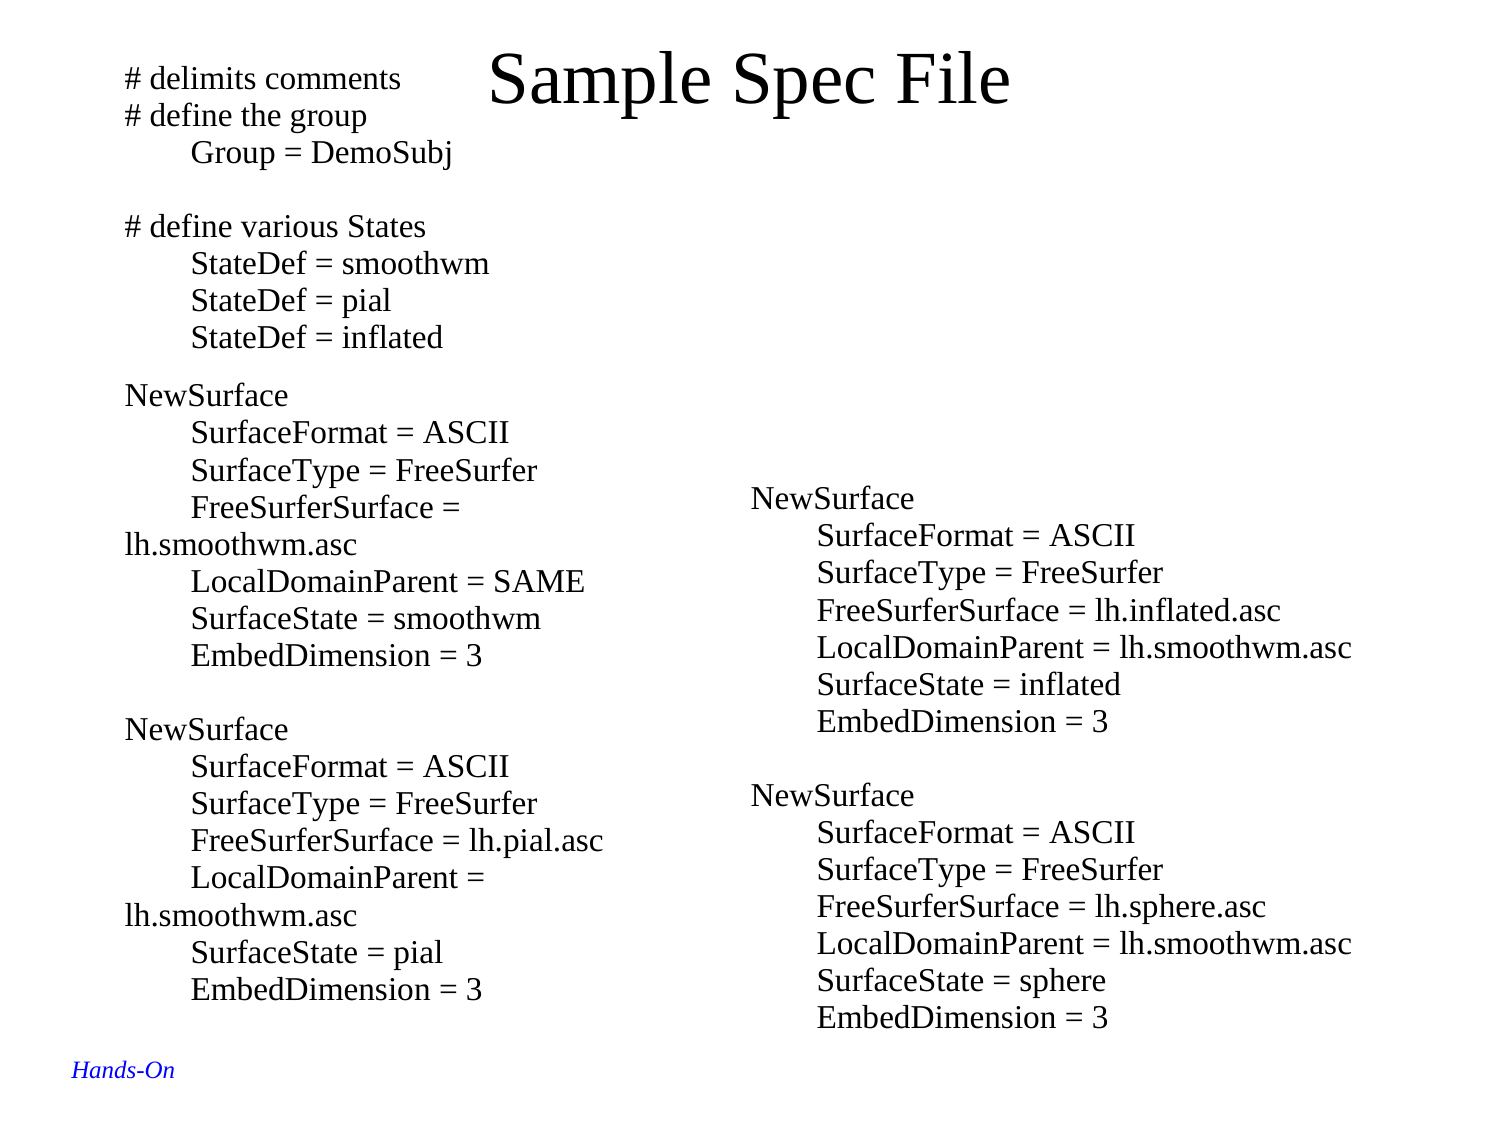

# Sample Spec File
# delimits comments # define the group Group = DemoSubj # define various States StateDef = smoothwm StateDef = pial StateDef = inflated
NewSurface
 SurfaceFormat = ASCII
 SurfaceType = FreeSurfer
 FreeSurferSurface = lh.smoothwm.asc
 LocalDomainParent = SAME
 SurfaceState = smoothwm
 EmbedDimension = 3
NewSurface
 SurfaceFormat = ASCII
 SurfaceType = FreeSurfer
 FreeSurferSurface = lh.pial.asc
 LocalDomainParent = lh.smoothwm.asc
 SurfaceState = pial
 EmbedDimension = 3
NewSurface
 SurfaceFormat = ASCII
 SurfaceType = FreeSurfer
 FreeSurferSurface = lh.inflated.asc
 LocalDomainParent = lh.smoothwm.asc
 SurfaceState = inflated
 EmbedDimension = 3
NewSurface
 SurfaceFormat = ASCII
 SurfaceType = FreeSurfer
 FreeSurferSurface = lh.sphere.asc
 LocalDomainParent = lh.smoothwm.asc
 SurfaceState = sphere
 EmbedDimension = 3
Hands-On